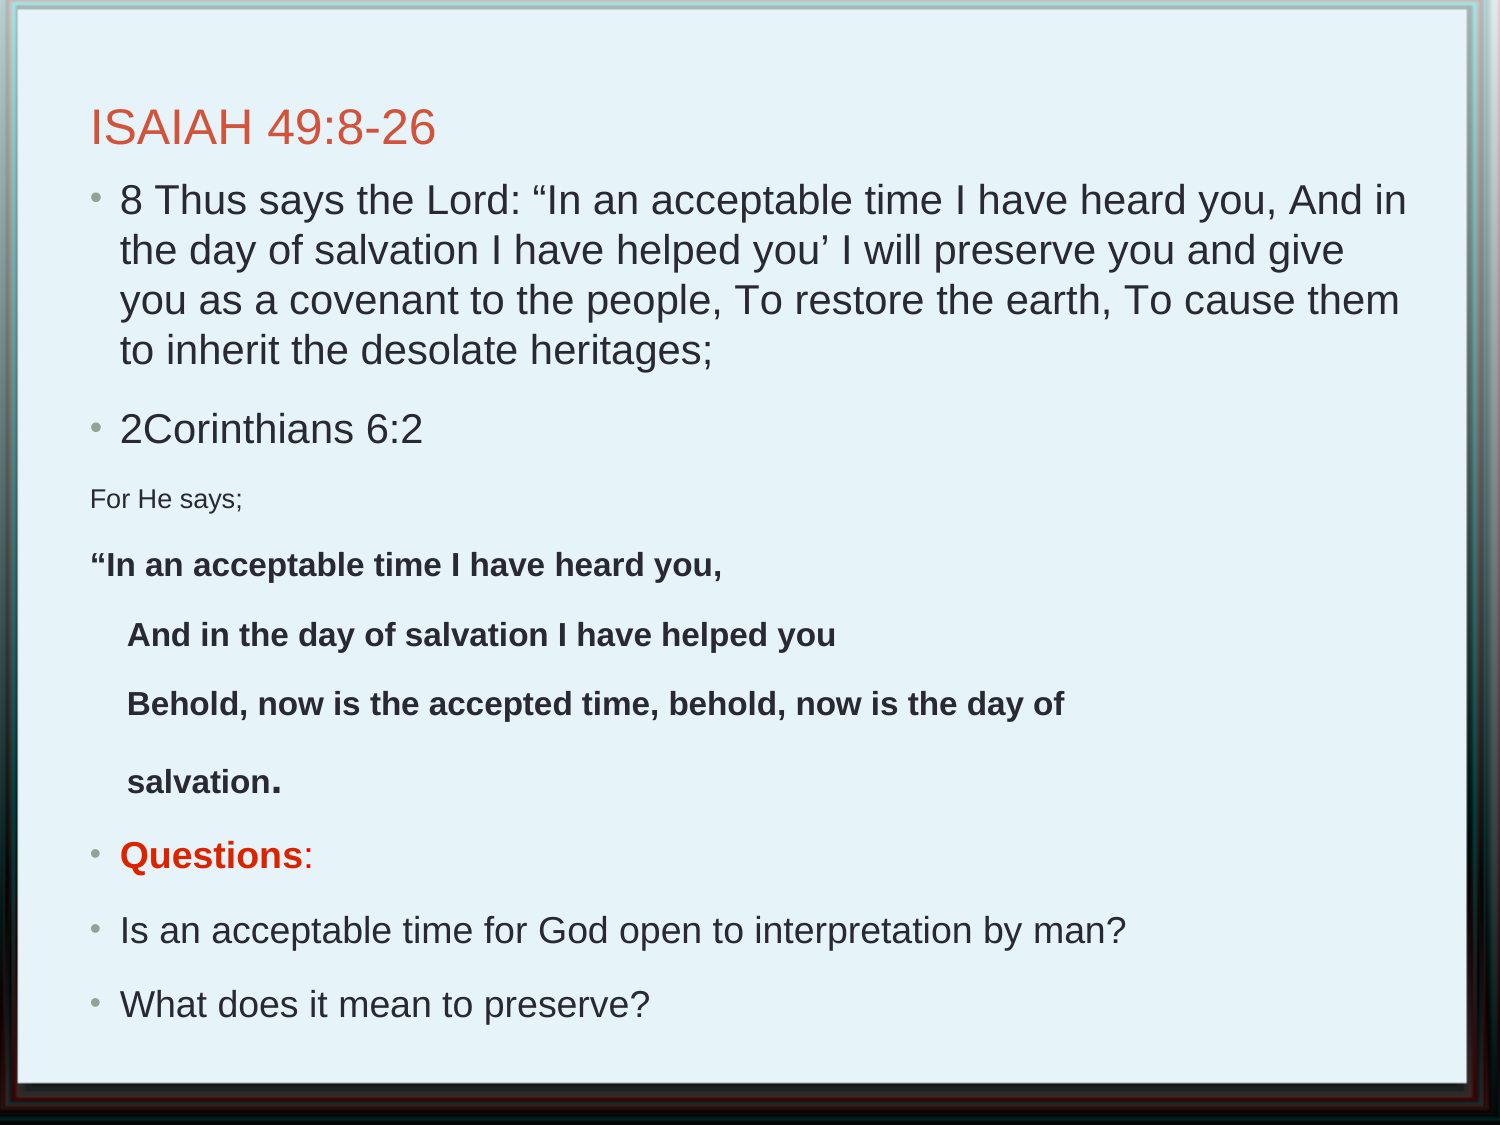

# ISAIAH 49:8-26
8 Thus says the Lord: “In an acceptable time I have heard you, And in the day of salvation I have helped you’ I will preserve you and give you as a covenant to the people, To restore the earth, To cause them to inherit the desolate heritages;
2Corinthians 6:2
For He says;
“In an acceptable time I have heard you,
 And in the day of salvation I have helped you
 Behold, now is the accepted time, behold, now is the day of
 salvation.
Questions:
Is an acceptable time for God open to interpretation by man?
What does it mean to preserve?